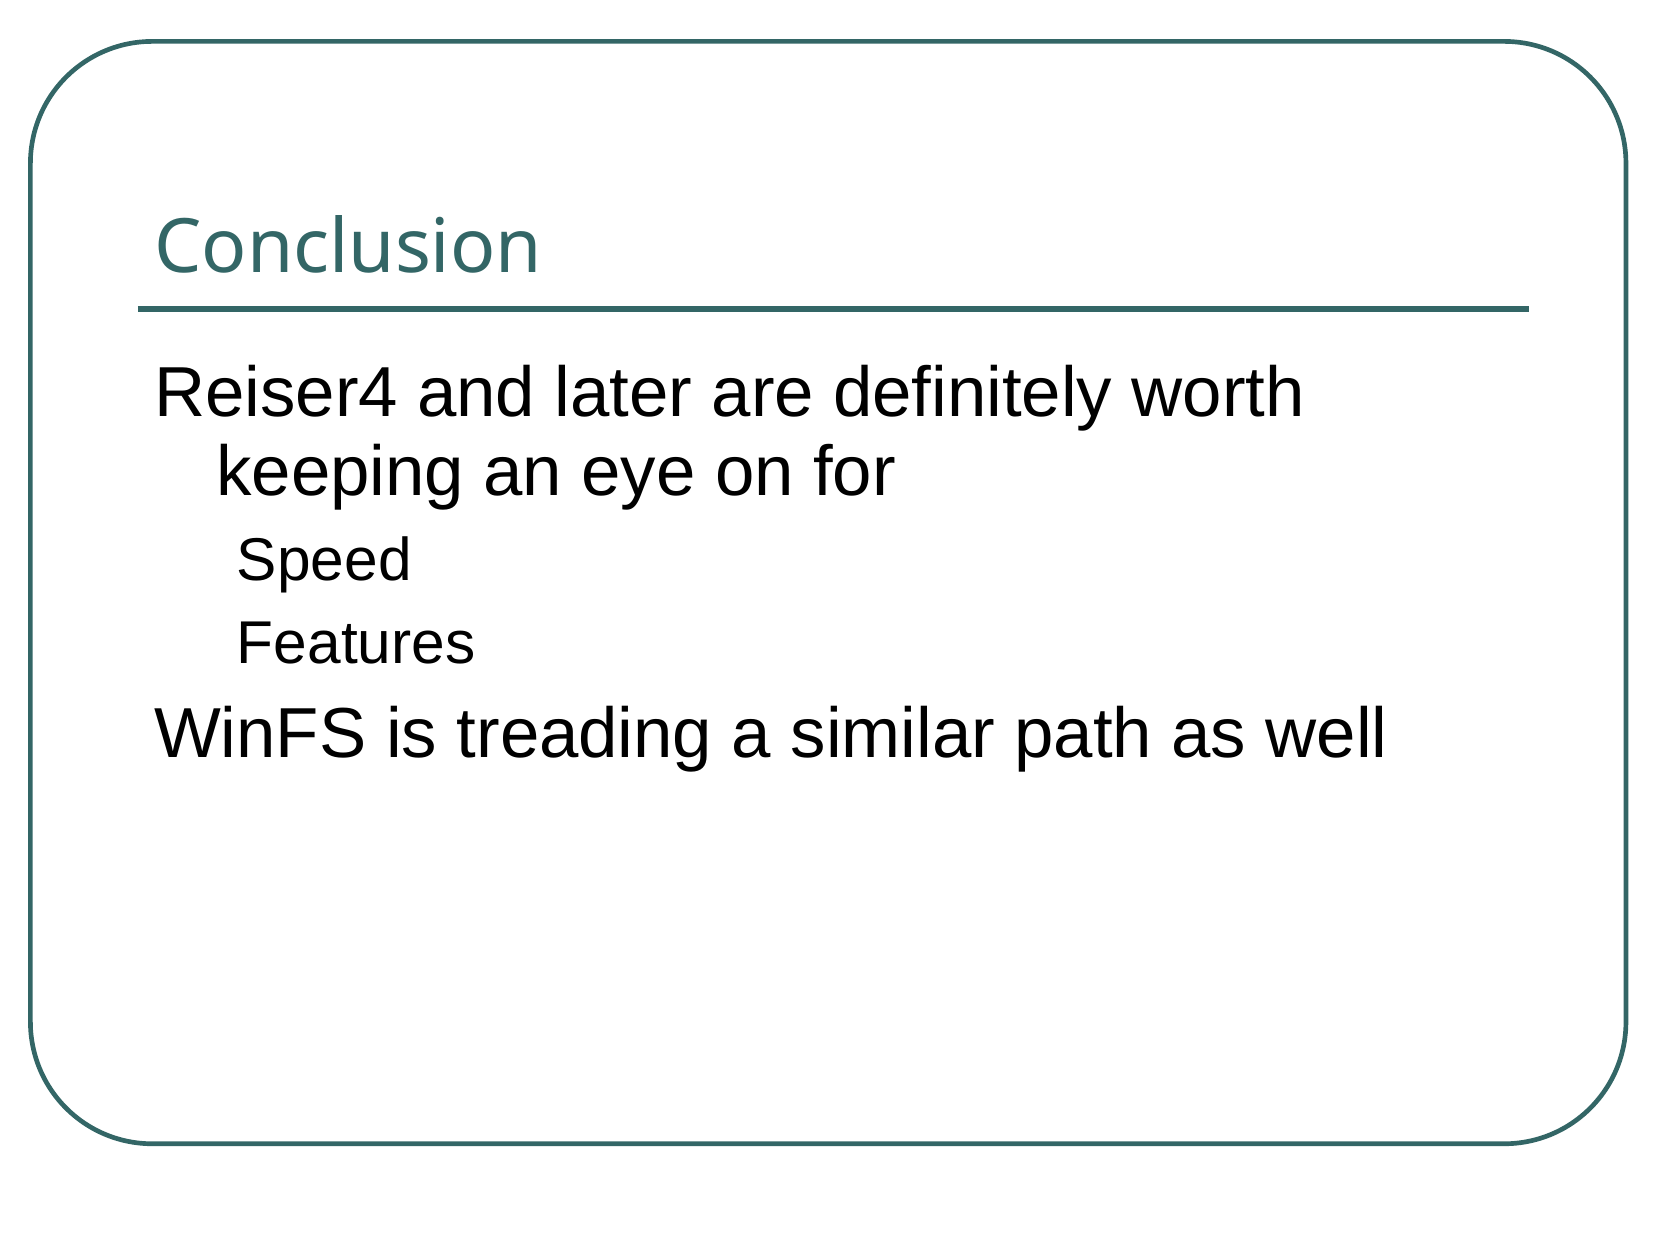

# Conclusion
Reiser4 and later are definitely worth keeping an eye on for
Speed
Features
WinFS is treading a similar path as well